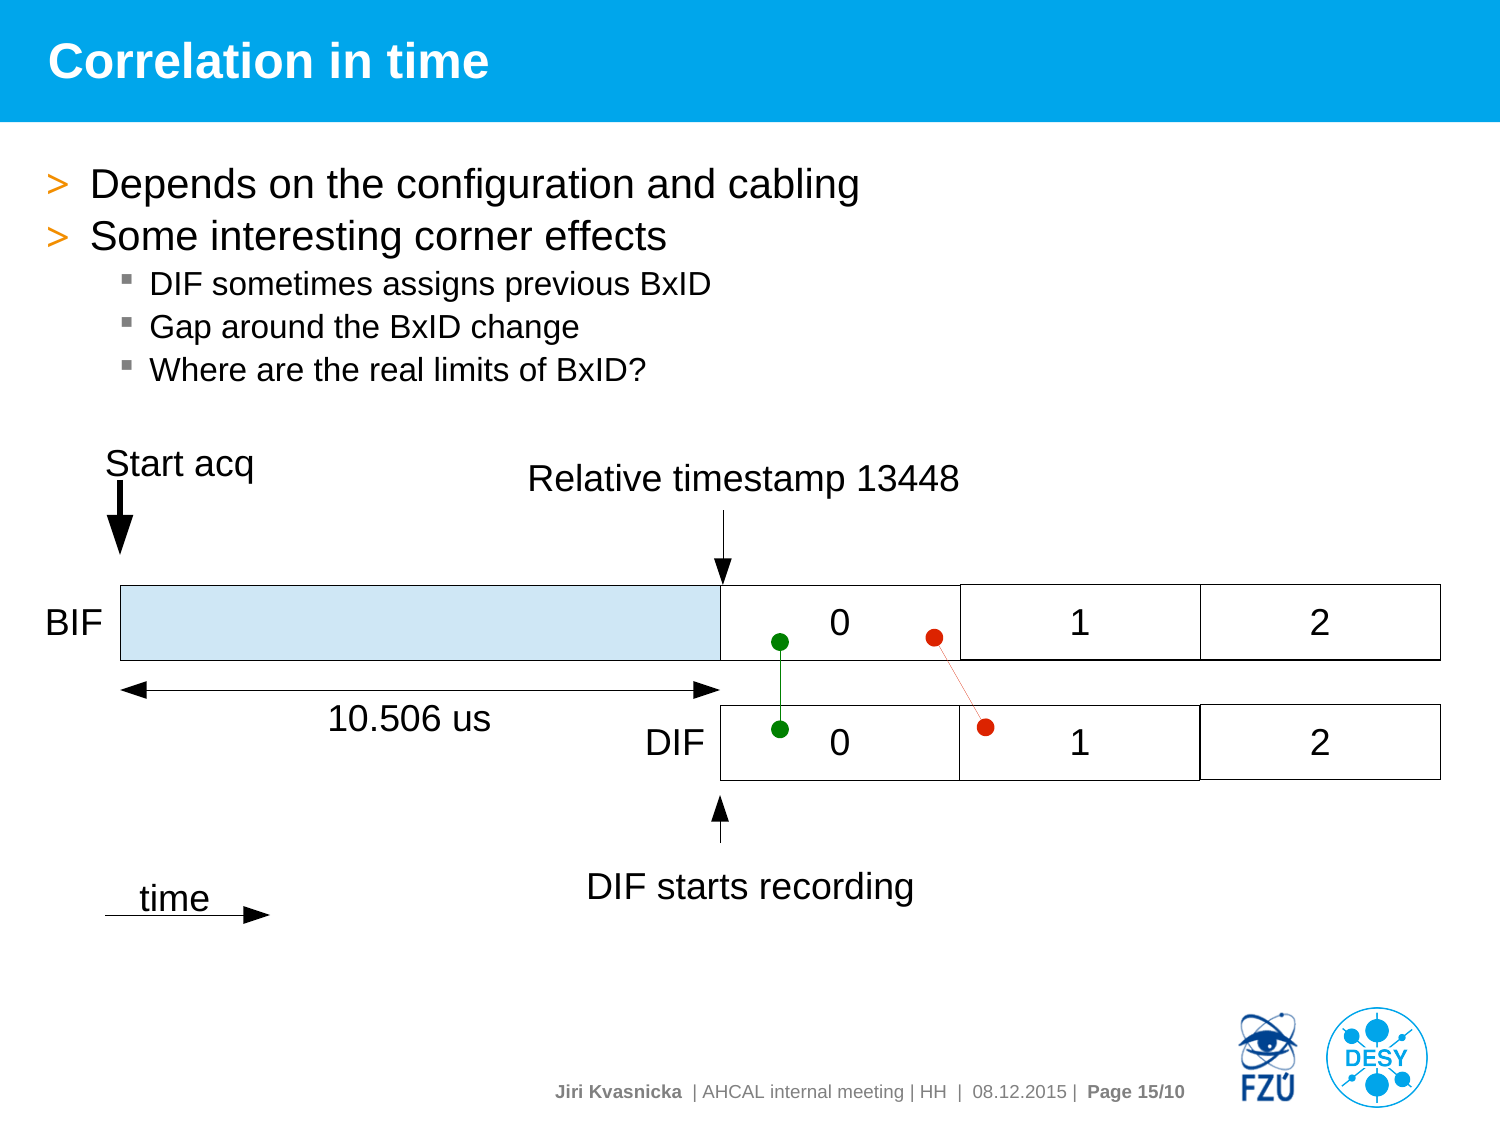

# Correlation in time
Depends on the configuration and cabling
Some interesting corner effects
DIF sometimes assigns previous BxID
Gap around the BxID change
Where are the real limits of BxID?
Start acq
Relative timestamp 13448
1
2
0
BIF
10.506 us
2
0
1
DIF
DIF starts recording
time